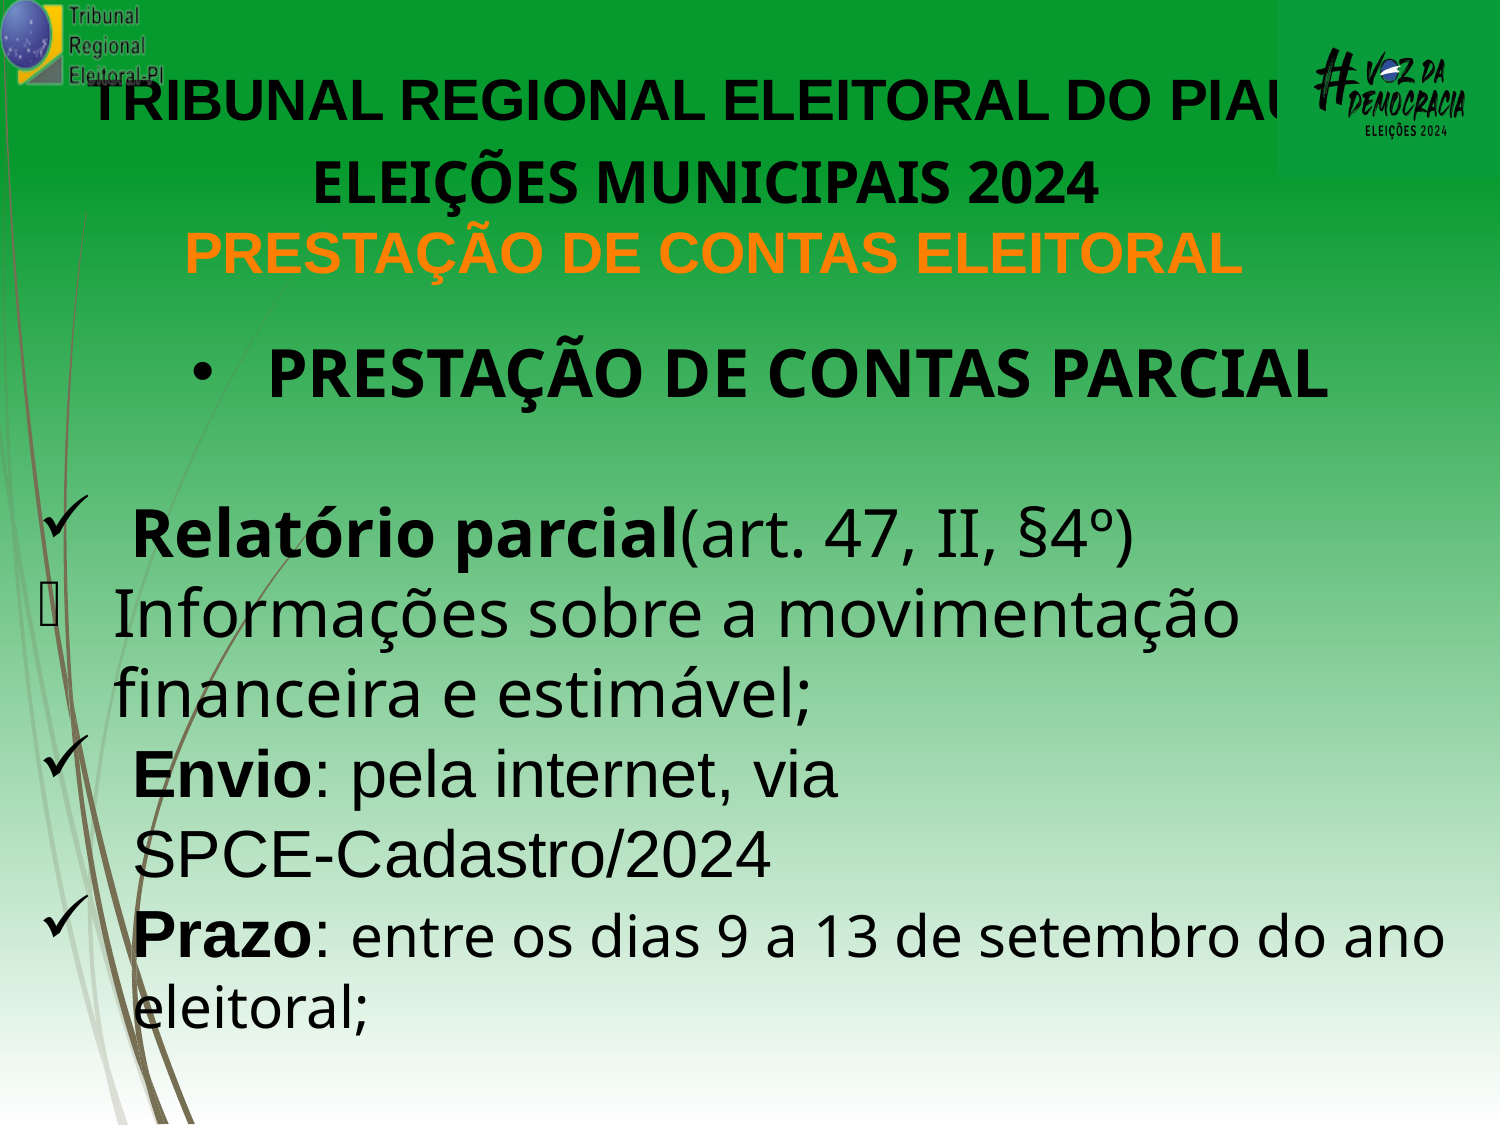

TRIBUNAL REGIONAL ELEITORAL DO PIAUÍ
ELEIÇÕES MUNICIPAIS 2024
 PRESTAÇÃO DE CONTAS ELEITORAL
PRESTAÇÃO DE CONTAS PARCIAL
 Relatório parcial(art. 47, II, §4º)
Informações sobre a movimentação financeira e estimável;
Envio: pela internet, via SPCE-Cadastro/2024
Prazo: entre os dias 9 a 13 de setembro do ano eleitoral;